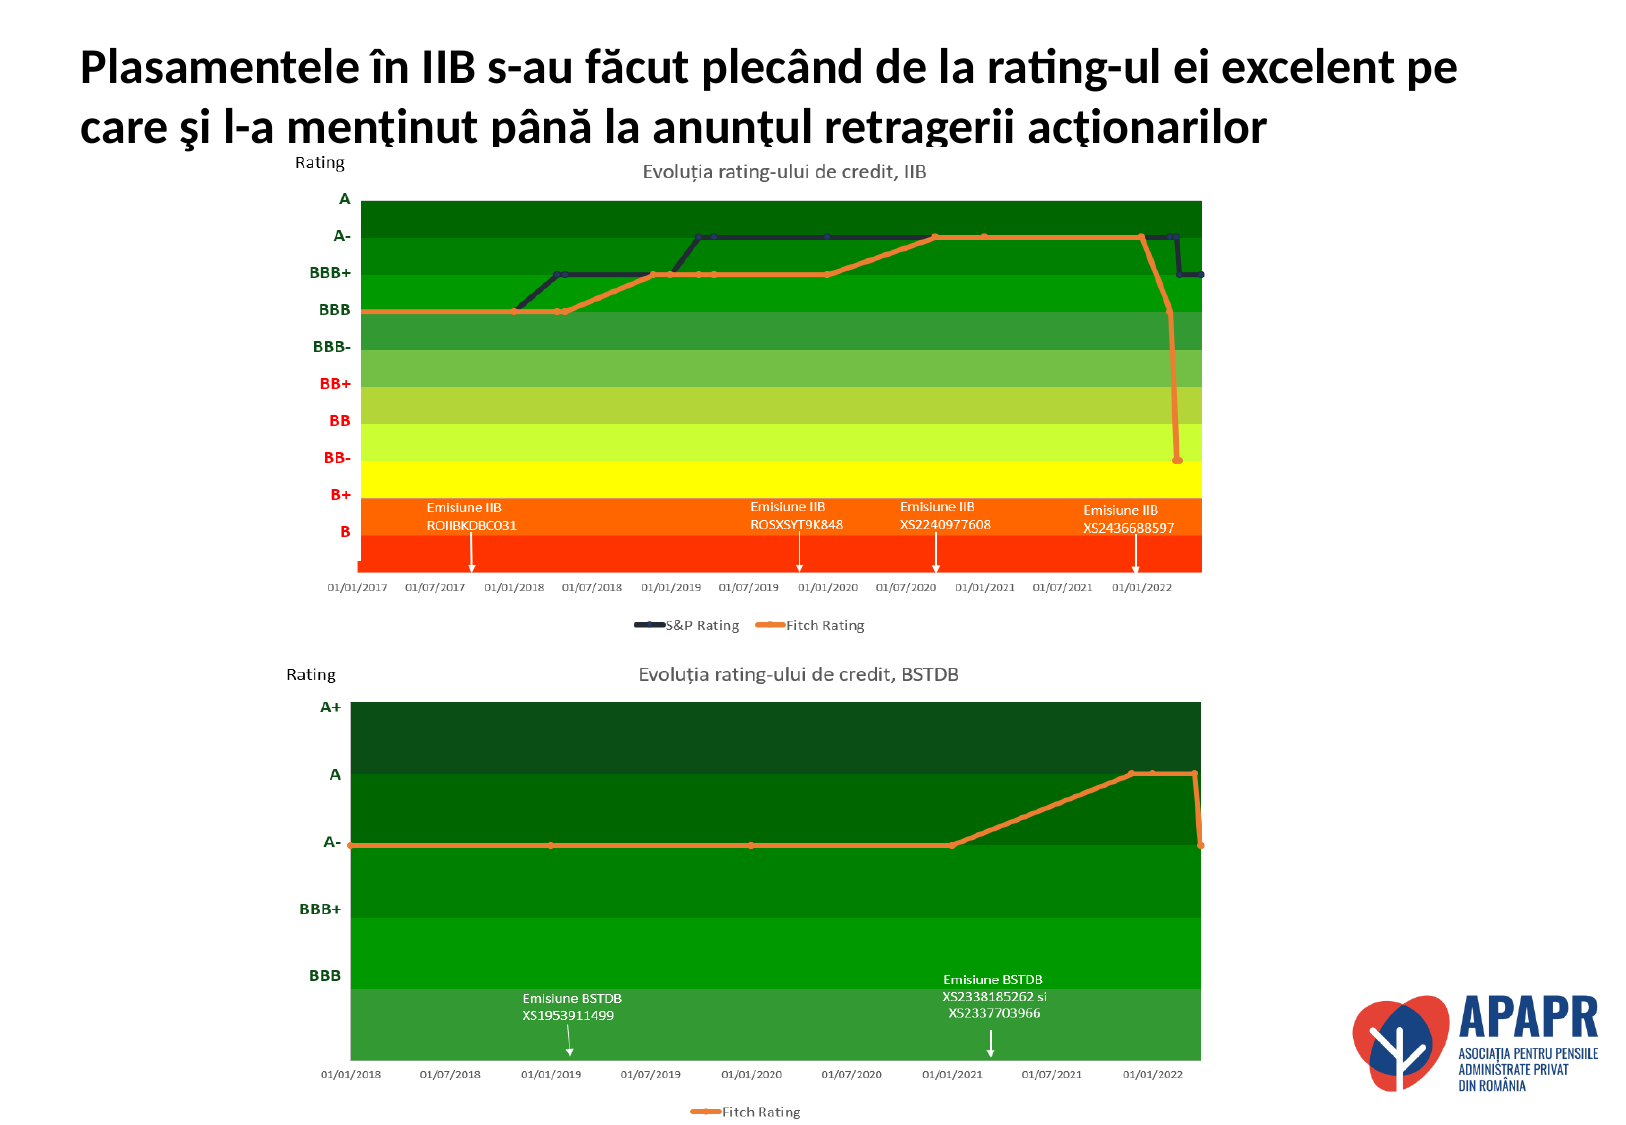

Plasamentele în IIB s-au făcut plecând de la rating-ul ei excelent pe care şi l-a menţinut până la anunţul retragerii acţionarilor